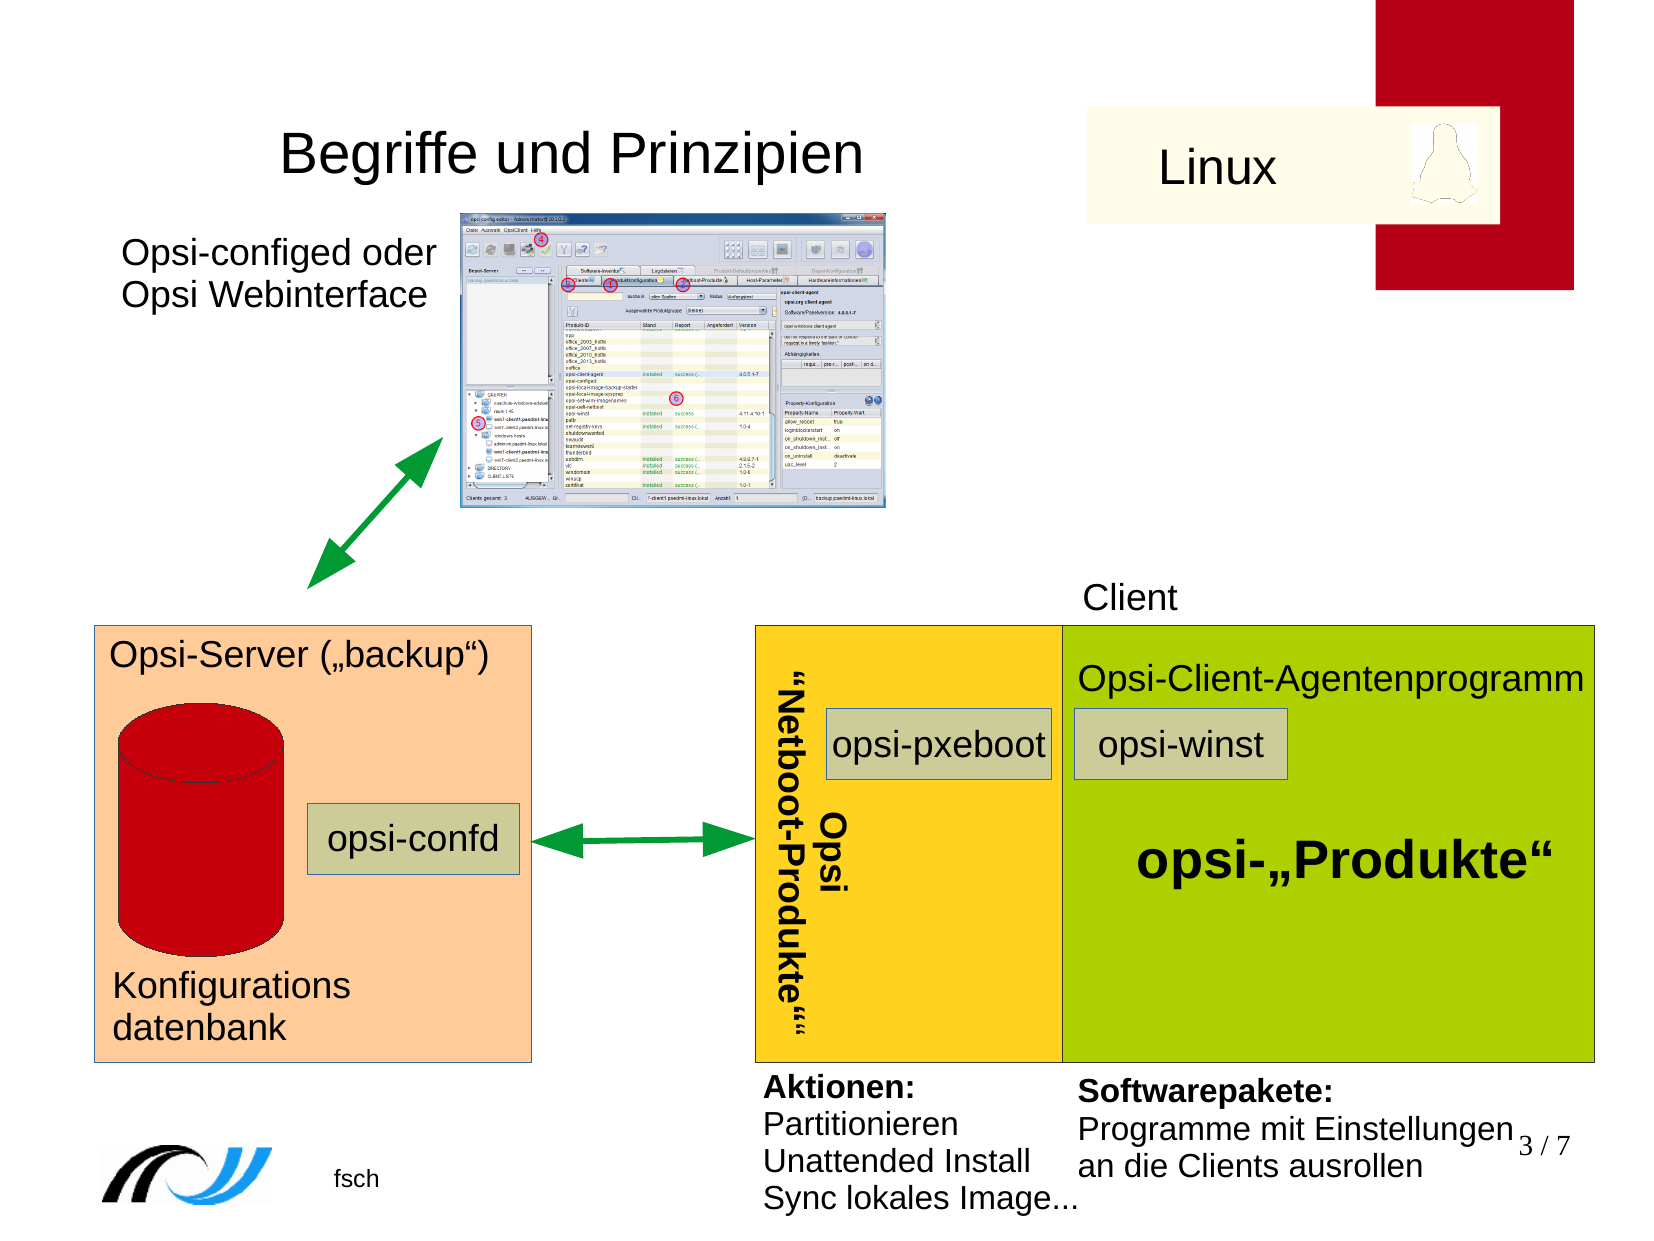

# Begriffe und Prinzipien
Opsi-configed oder
Opsi Webinterface
Client
Opsi-Server („backup“)
Opsi-Client-Agentenprogramm
opsi-pxeboot
opsi-winst
opsi-confd
Opsi
“Netboot-Produkte““
opsi-„Produkte“
Konfigurations
datenbank
Aktionen:
Partitionieren
Unattended Install
Sync lokales Image...
Softwarepakete:
Programme mit Einstellungen
an die Clients ausrollen
3
fsch